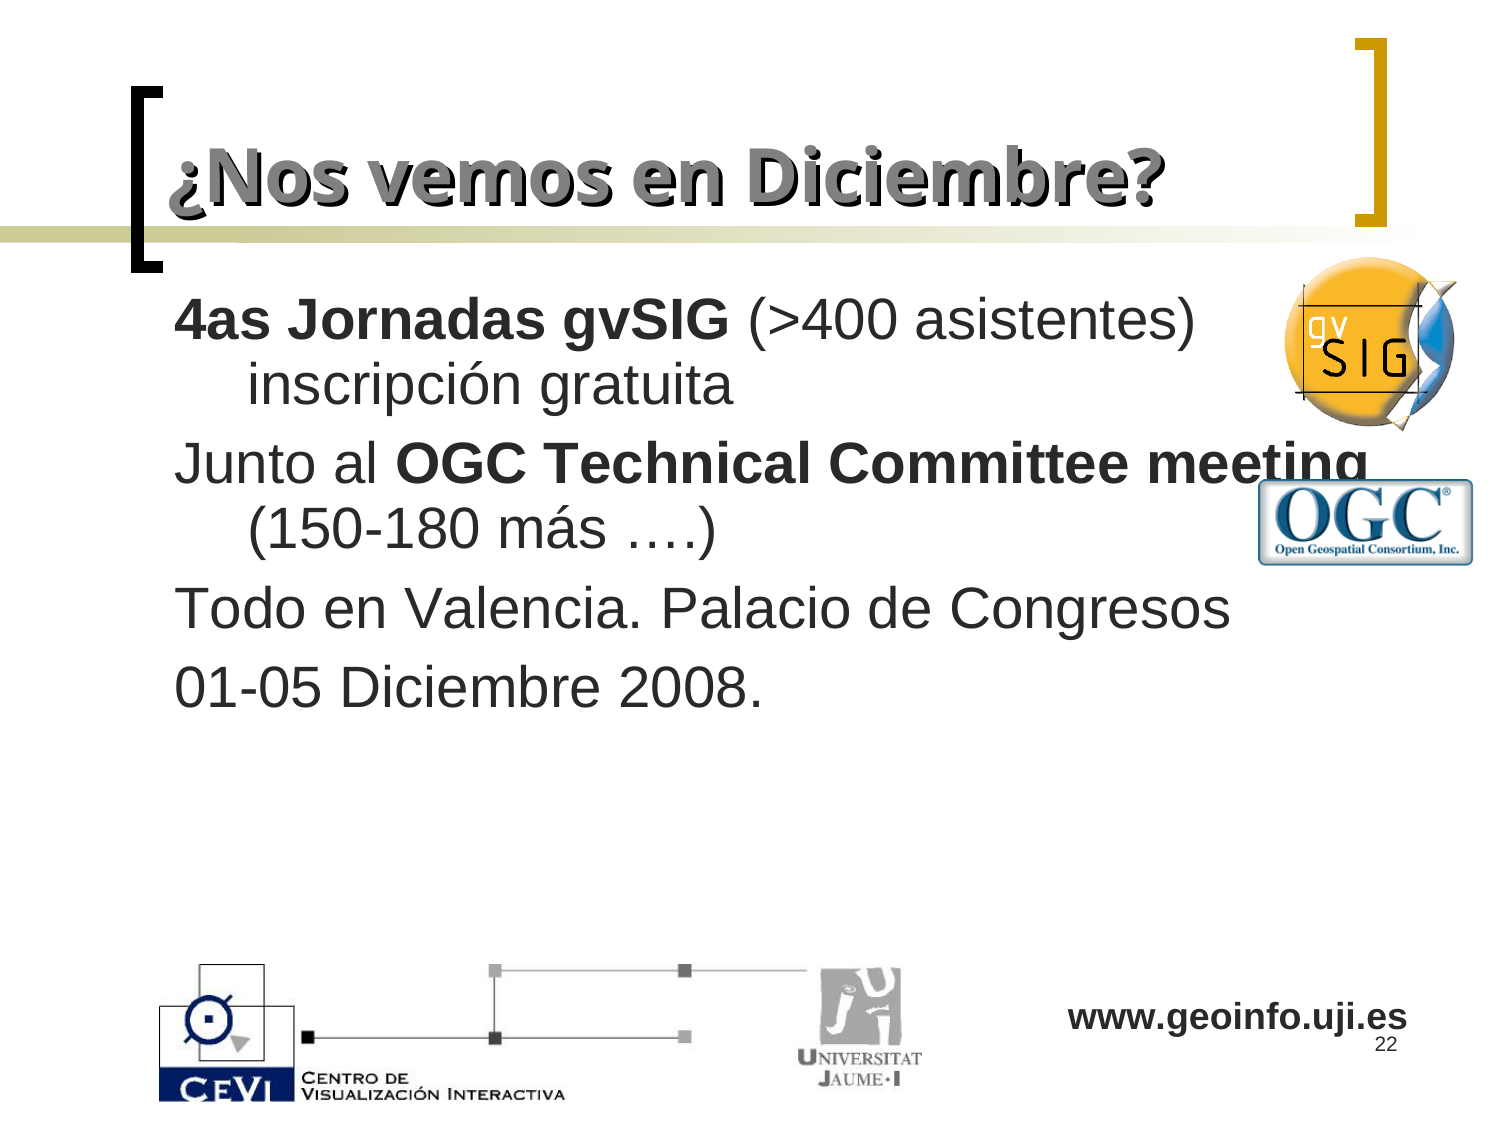

# ¿Nos vemos en Diciembre?
4as Jornadas gvSIG (>400 asistentes) inscripción gratuita
Junto al OGC Technical Committee meeting (150-180 más ….)
Todo en Valencia. Palacio de Congresos
01-05 Diciembre 2008.
22